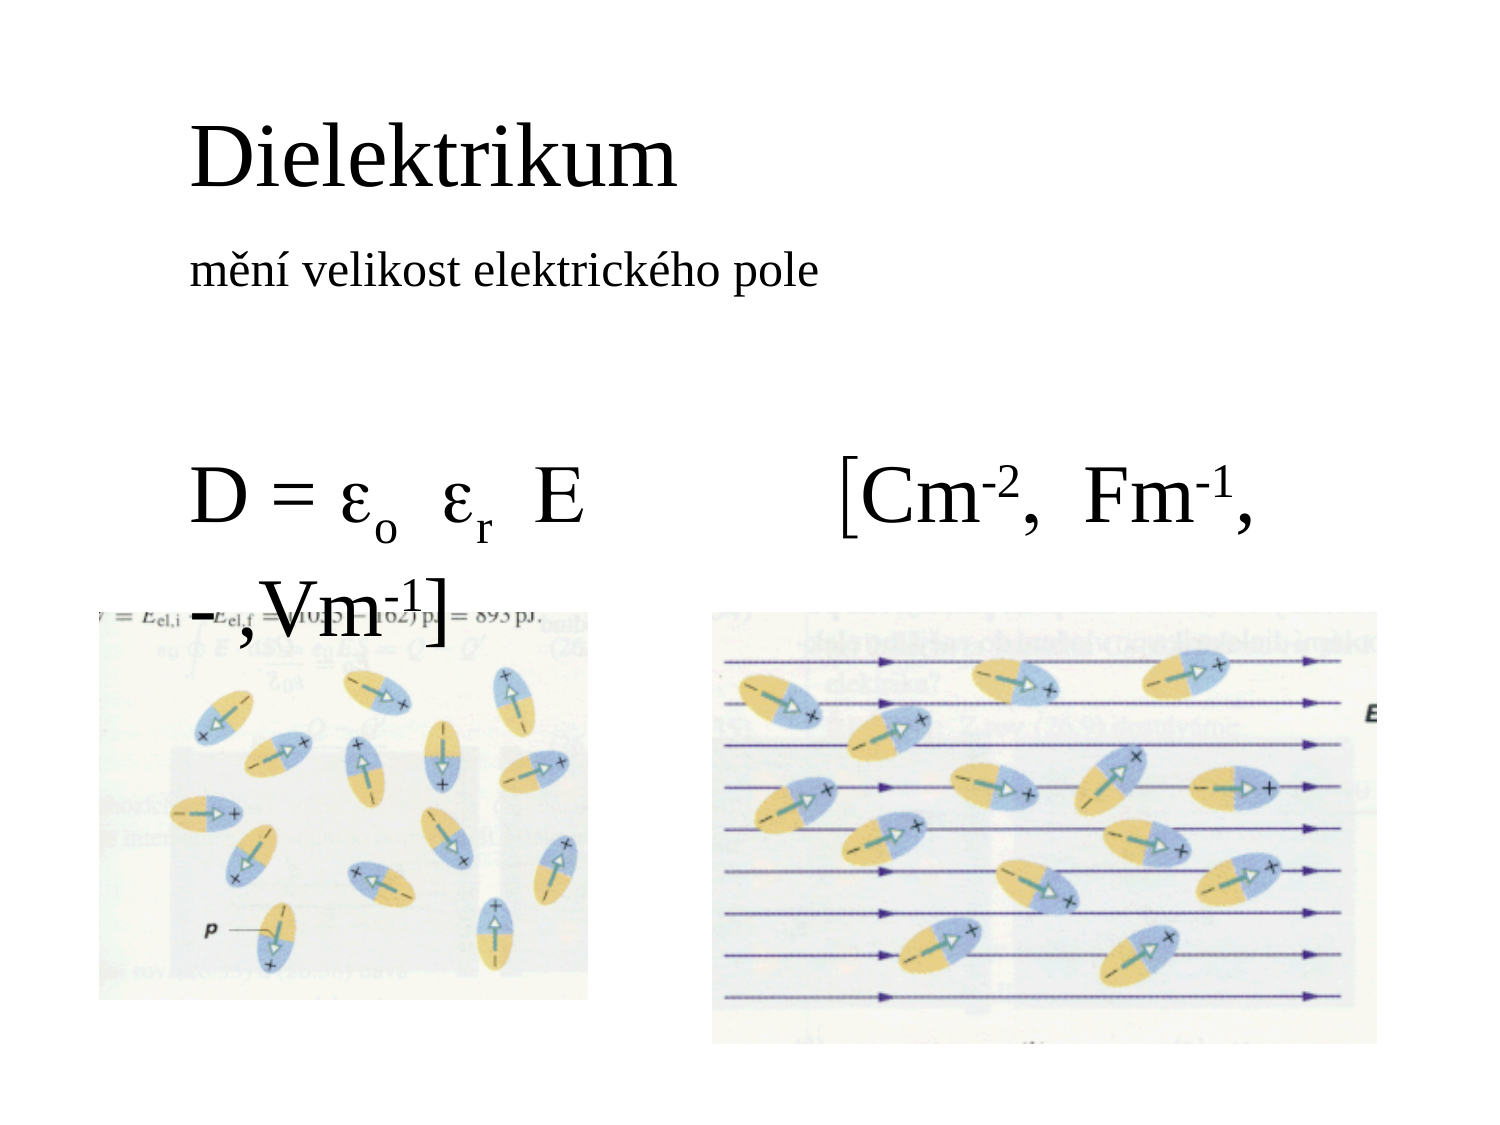

Dielektrikum
mění velikost elektrického pole
D = orCm-2Fm-1, - ,Vm-1]